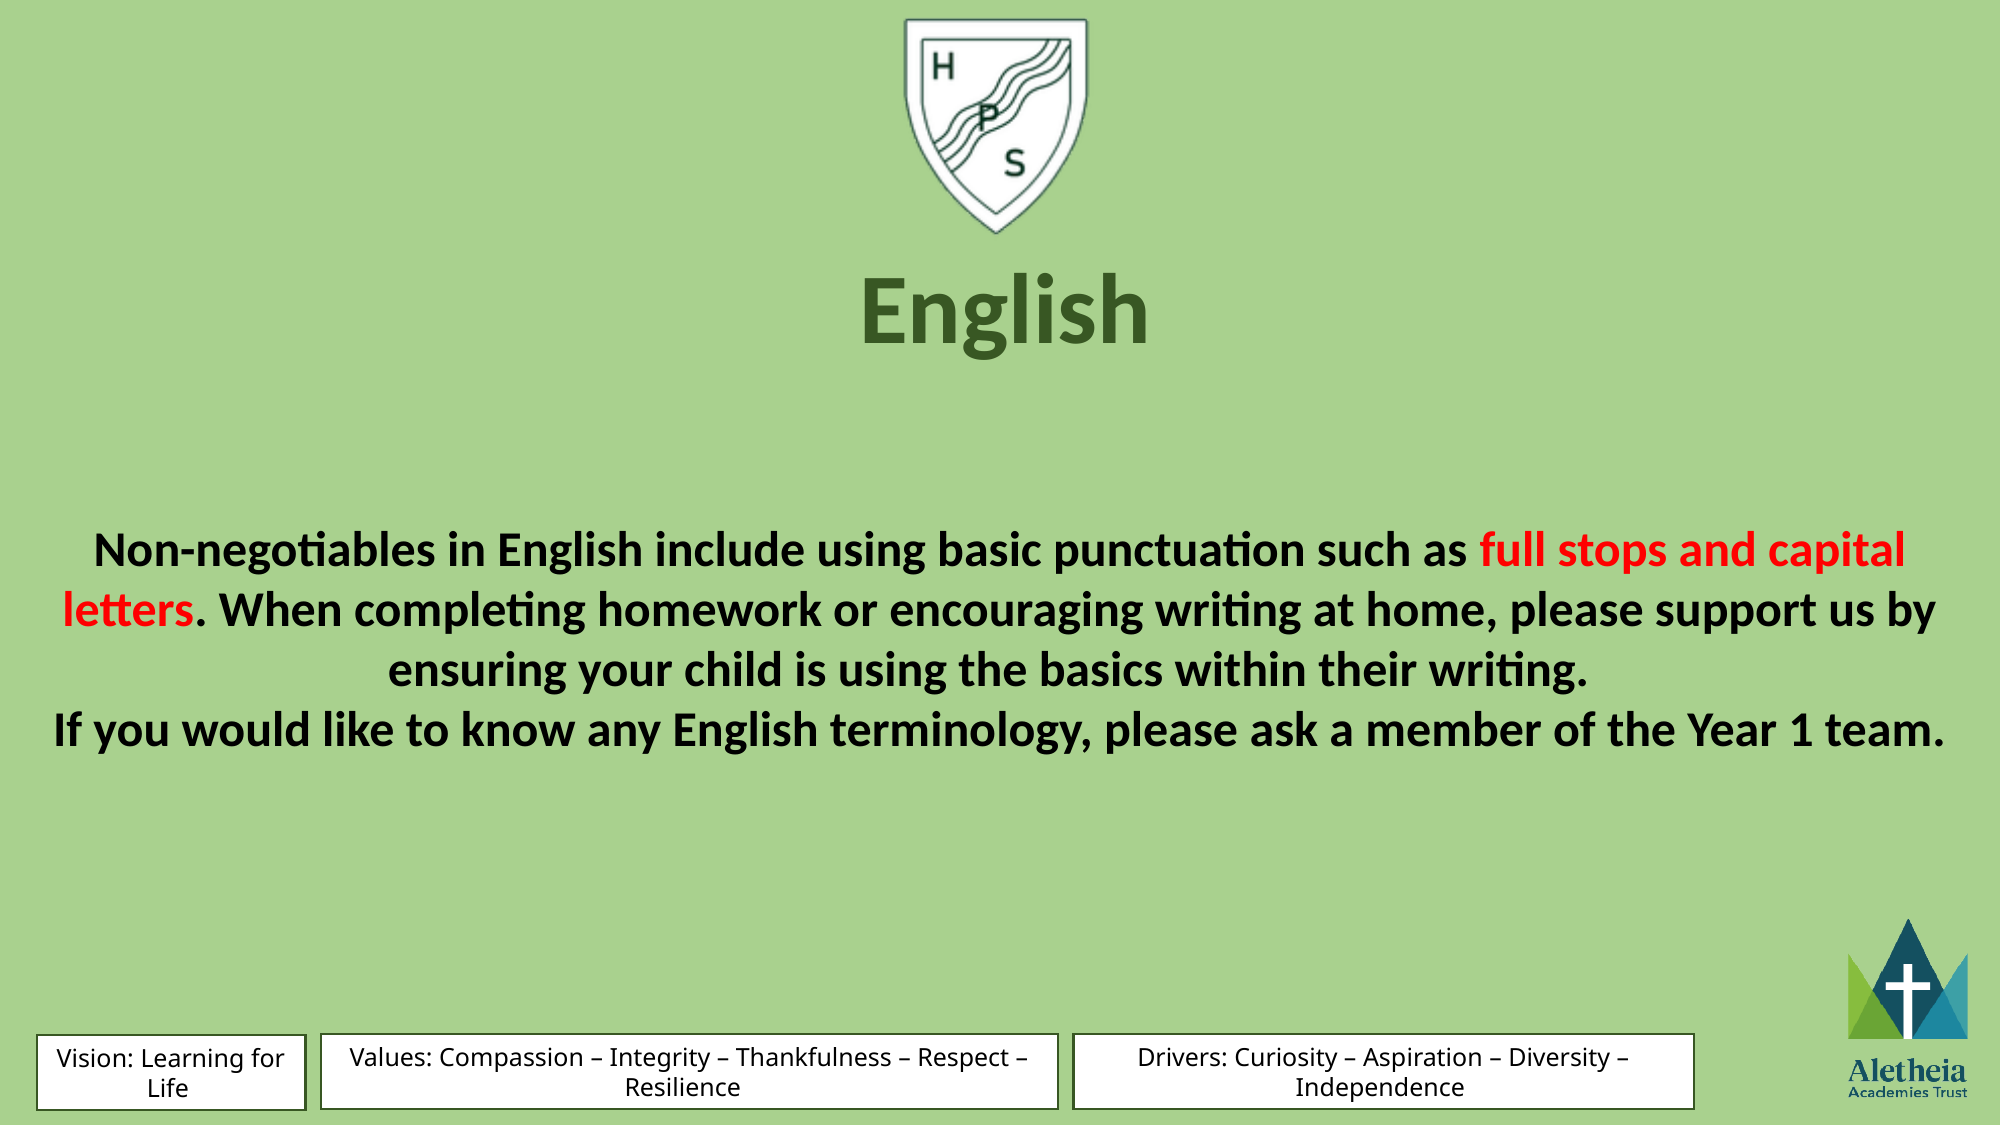

English
Non-negotiables in English include using basic punctuation such as full stops and capital letters. When completing homework or encouraging writing at home, please support us by ensuring your child is using the basics within their writing.
If you would like to know any English terminology, please ask a member of the Year 1 team.
Values: Compassion – Integrity – Thankfulness – Respect – Resilience
Drivers: Curiosity – Aspiration – Diversity – Independence
Vision: Learning for Life